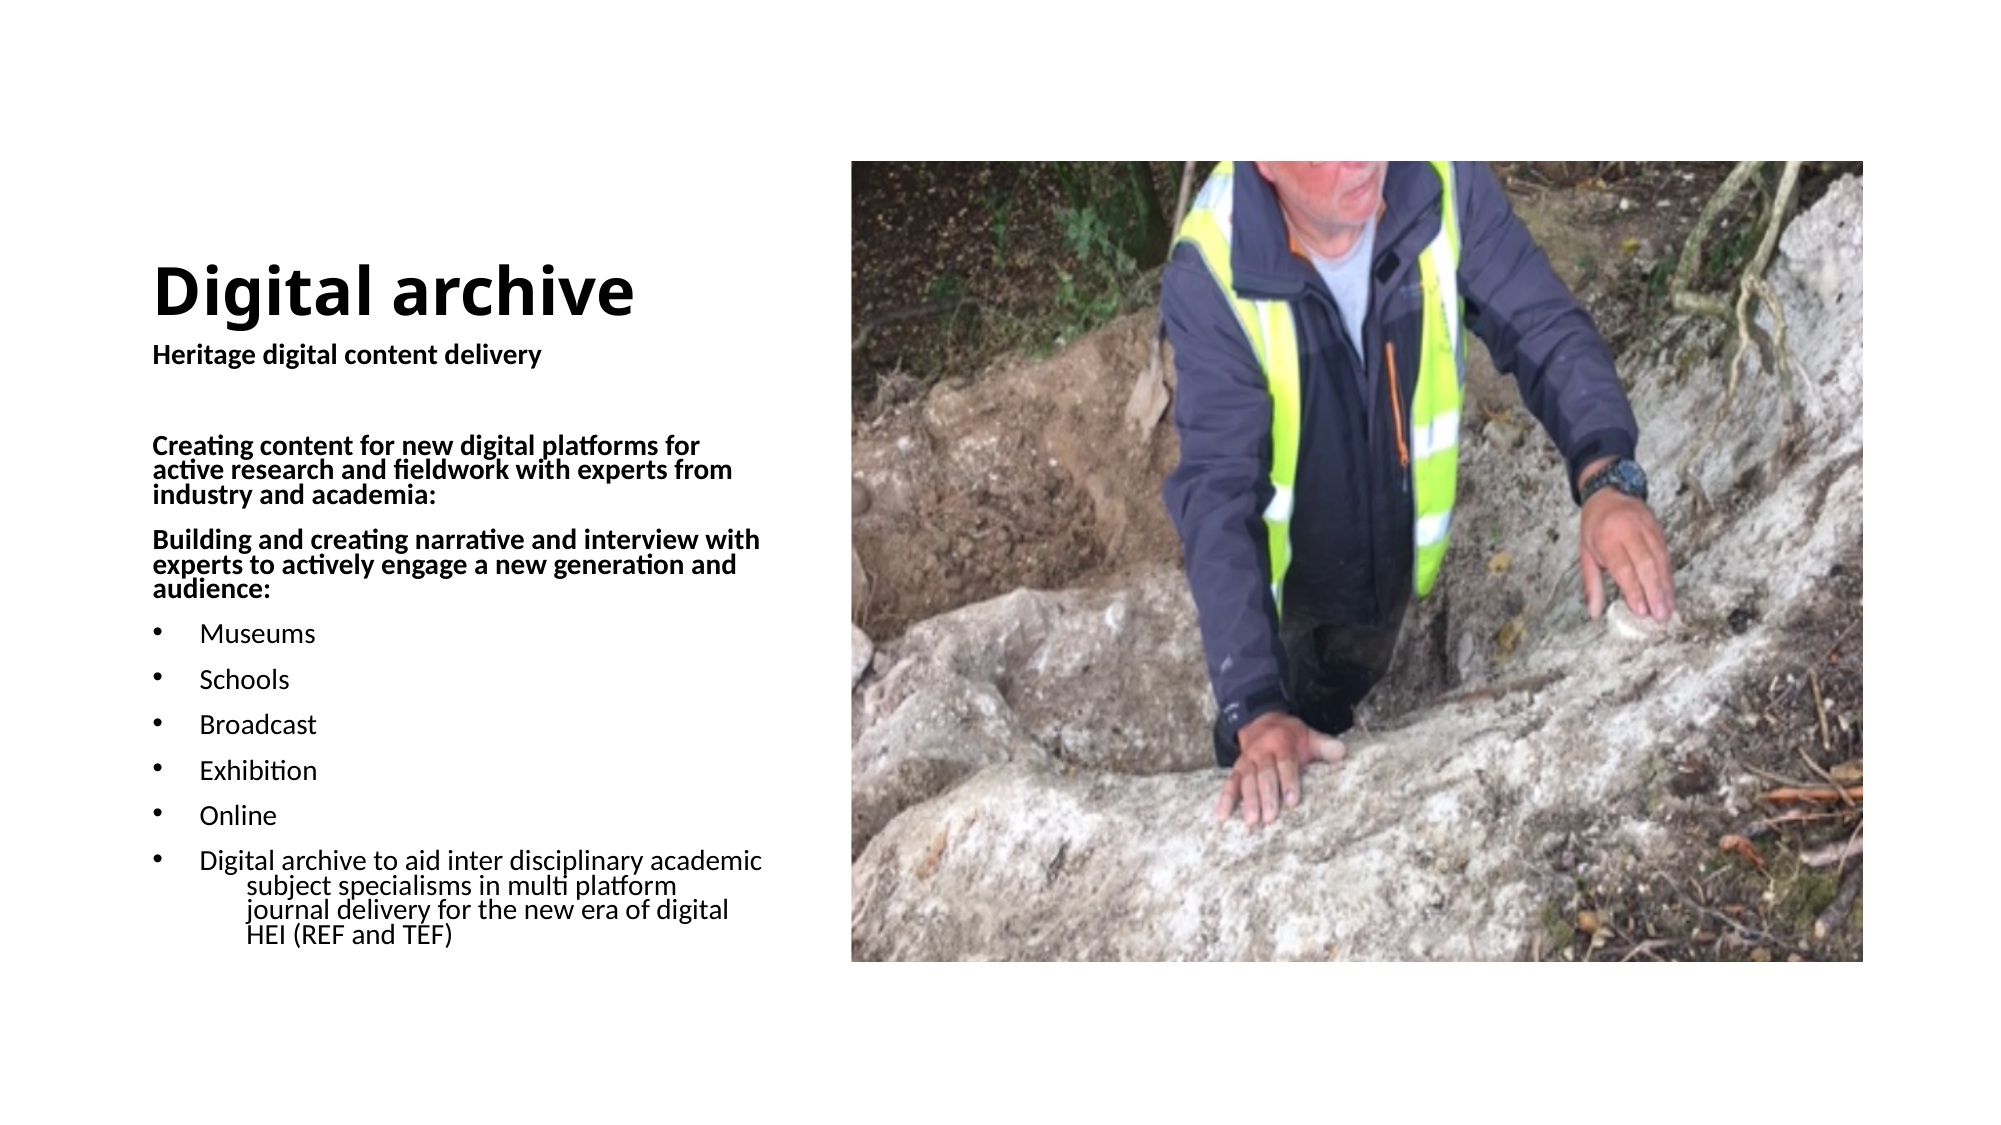

# Digital archive
Heritage digital content delivery
Creating content for new digital platforms for active research and fieldwork with experts from industry and academia:
Building and creating narrative and interview with experts to actively engage a new generation and audience:
Museums
Schools
Broadcast
Exhibition
Online
Digital archive to aid inter disciplinary academic subject specialisms in multi platform journal delivery for the new era of digital HEI (REF and TEF)